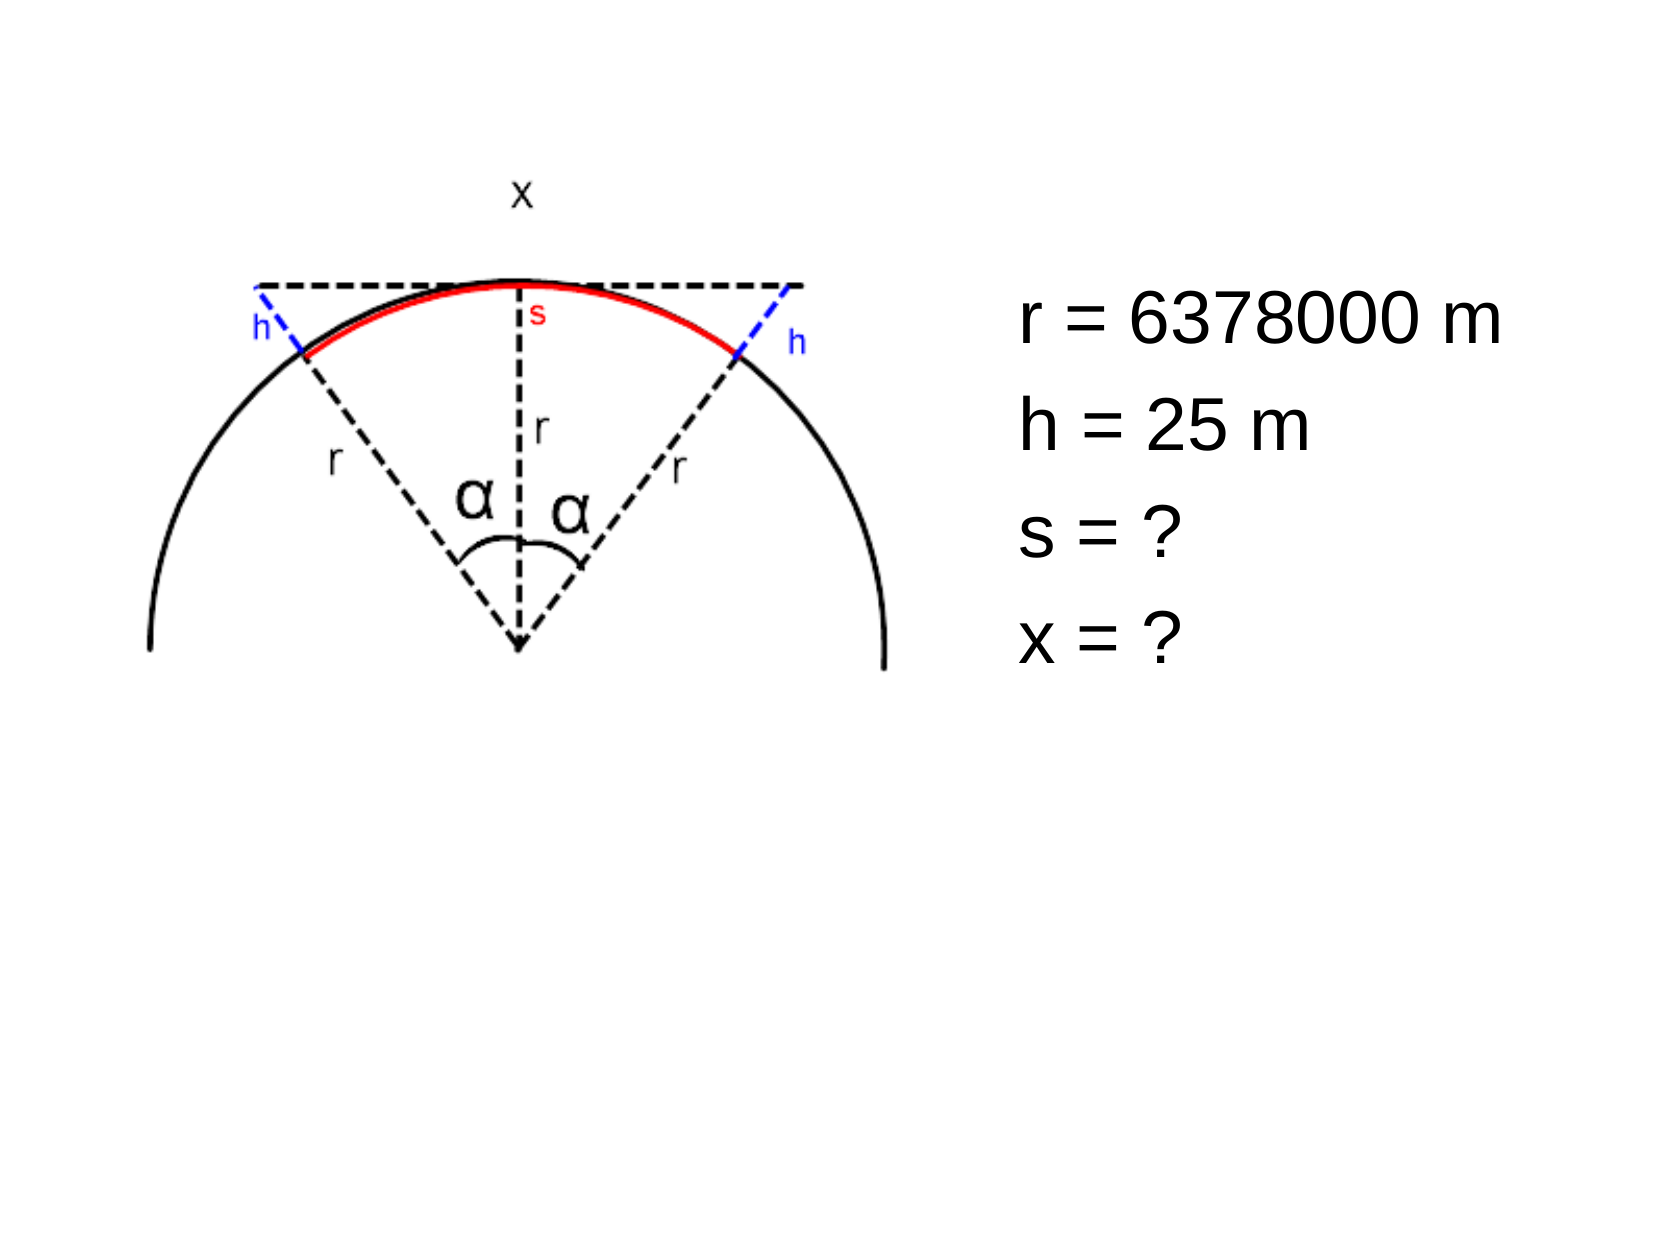

r = 6378000 m
h = 25 m
s = ?
x = ?